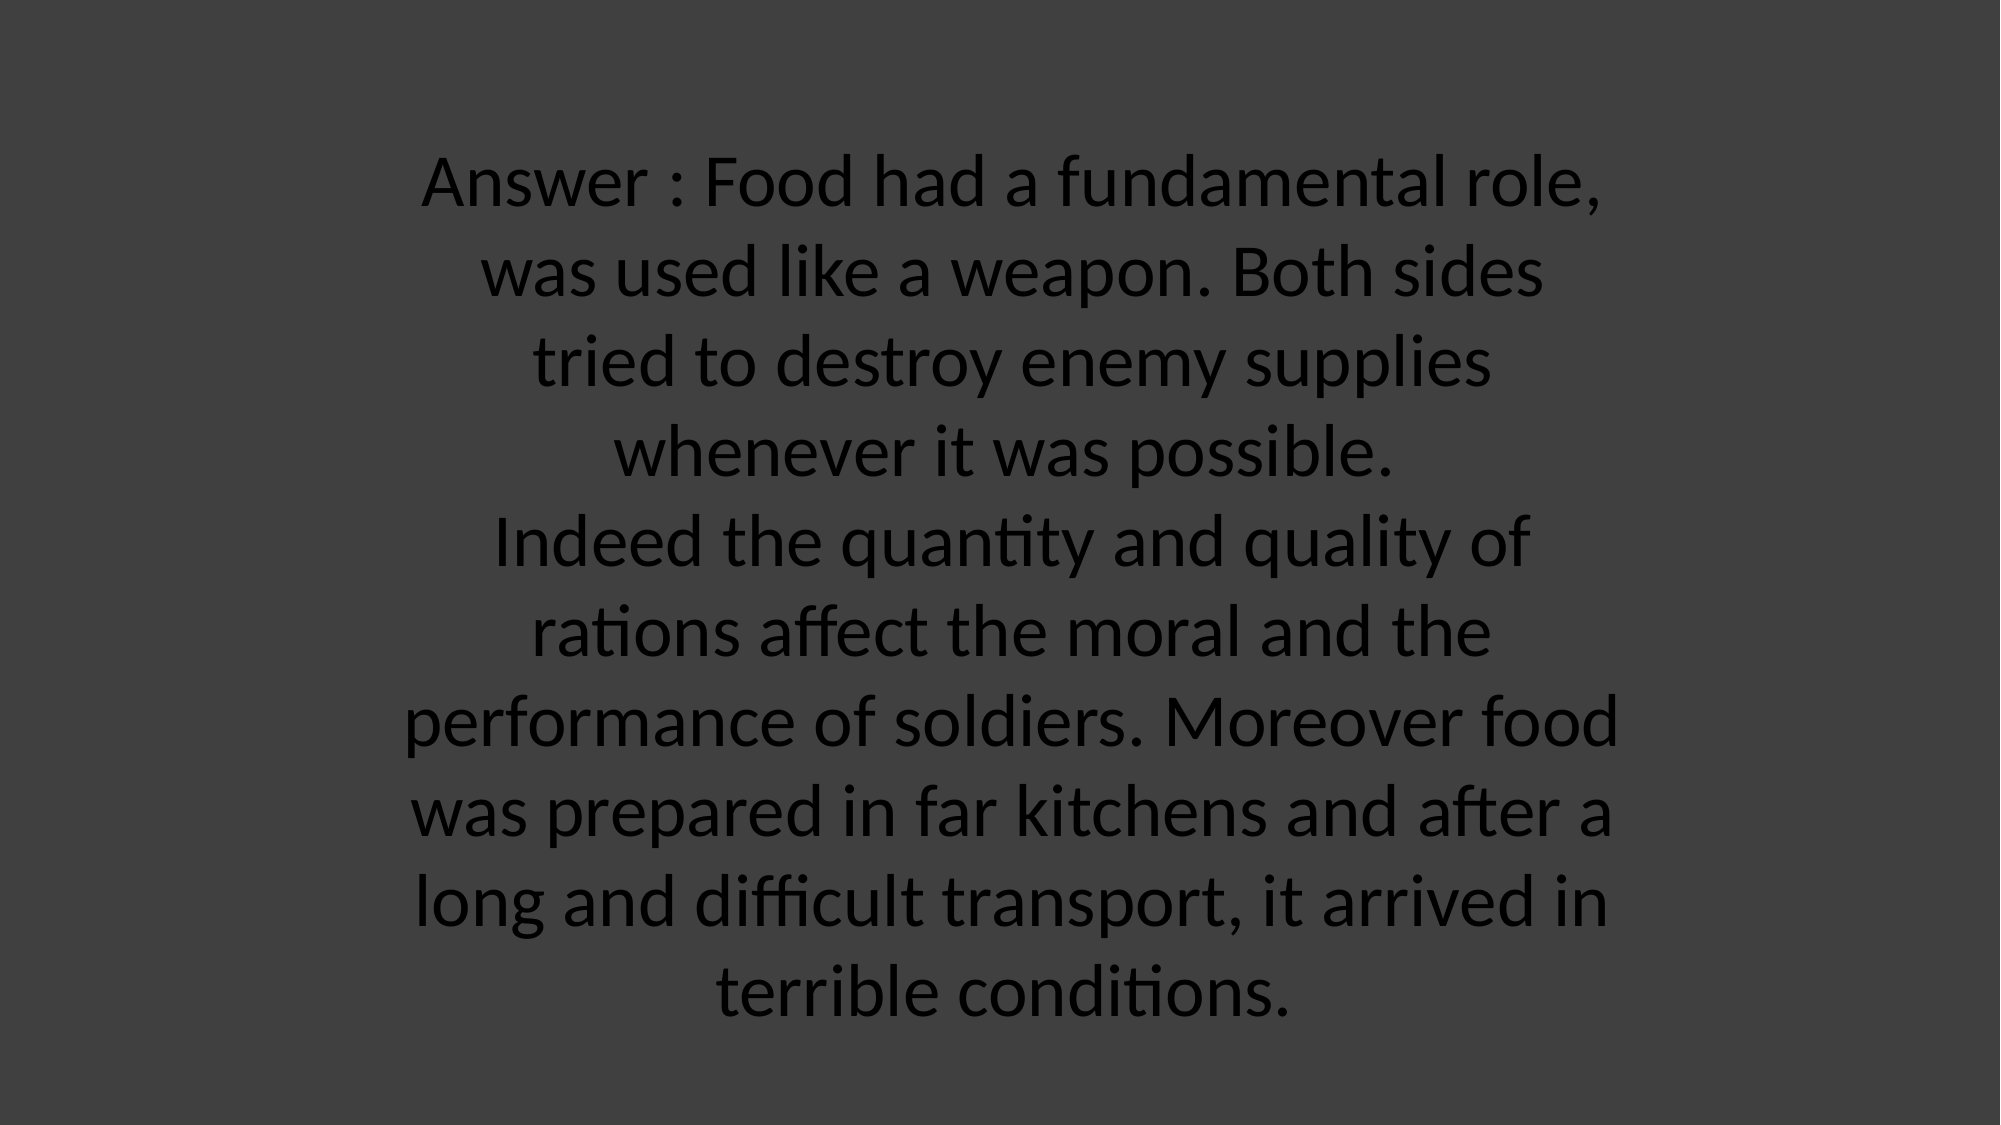

Answer : Food had a fundamental role, was used like a weapon. Both sides tried to destroy enemy supplies whenever it was possible.
Indeed the quantity and quality of rations affect the moral and the performance of soldiers. Moreover food was prepared in far kitchens and after a long and difficult transport, it arrived in terrible conditions.